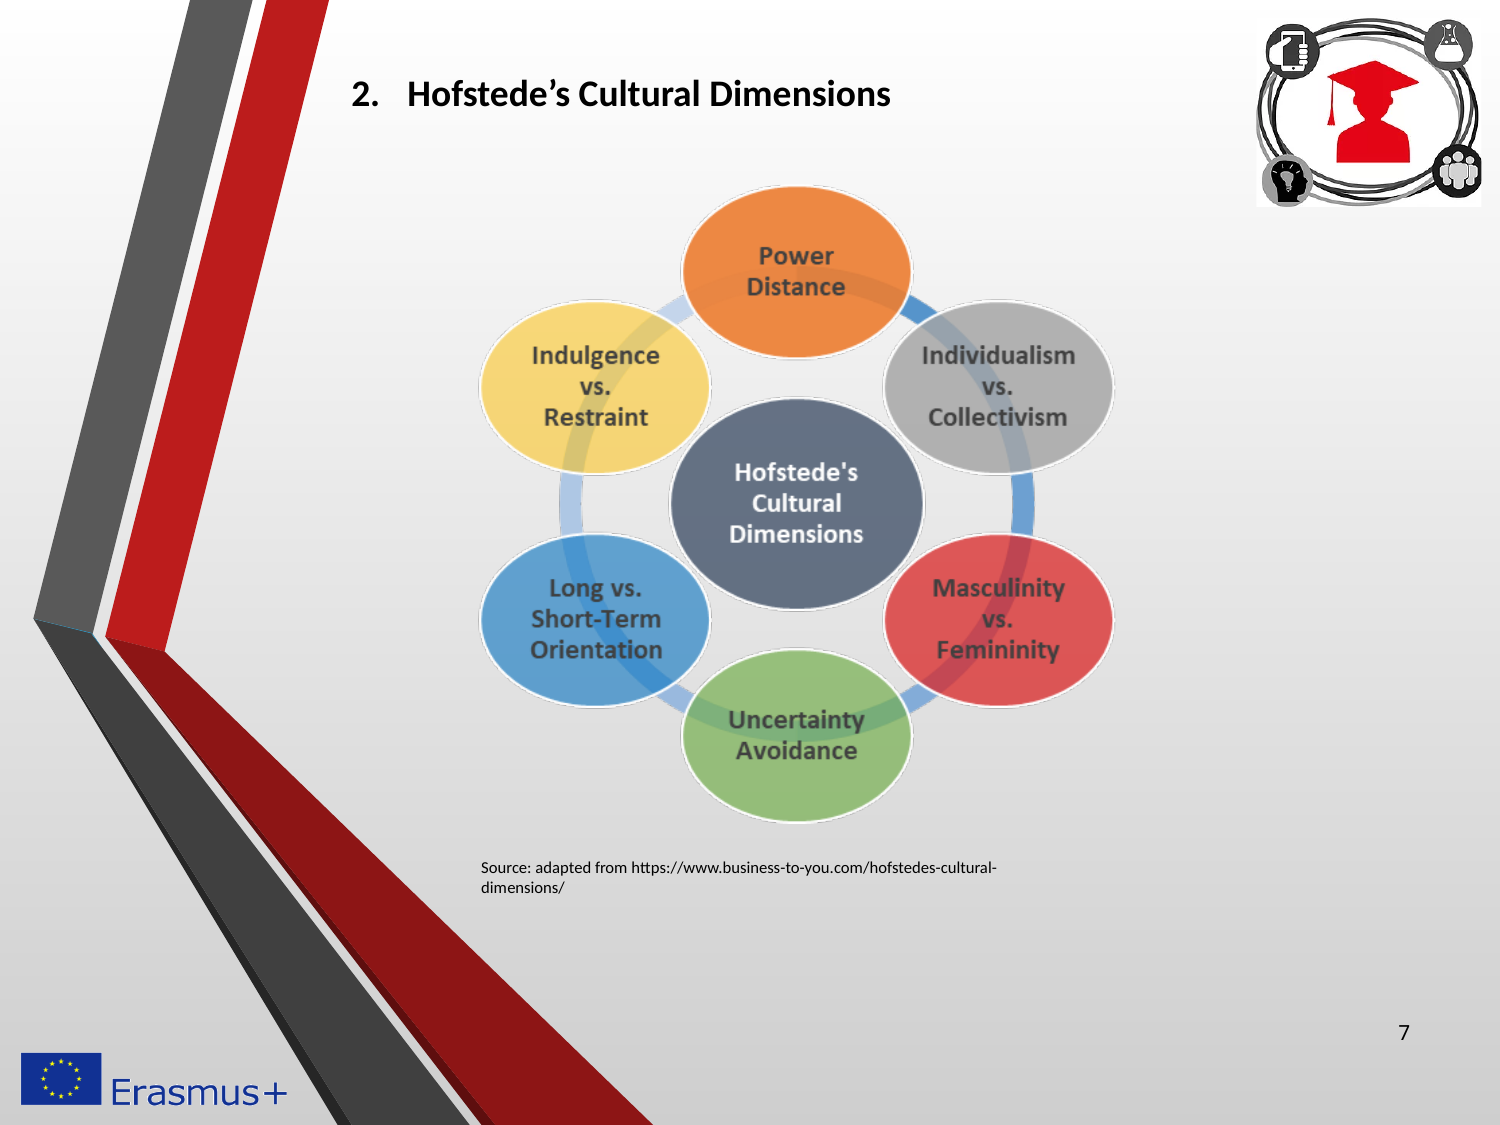

Hofstede’s Cultural Dimensions
Source: adapted from https://www.business-to-you.com/hofstedes-cultural-dimensions/